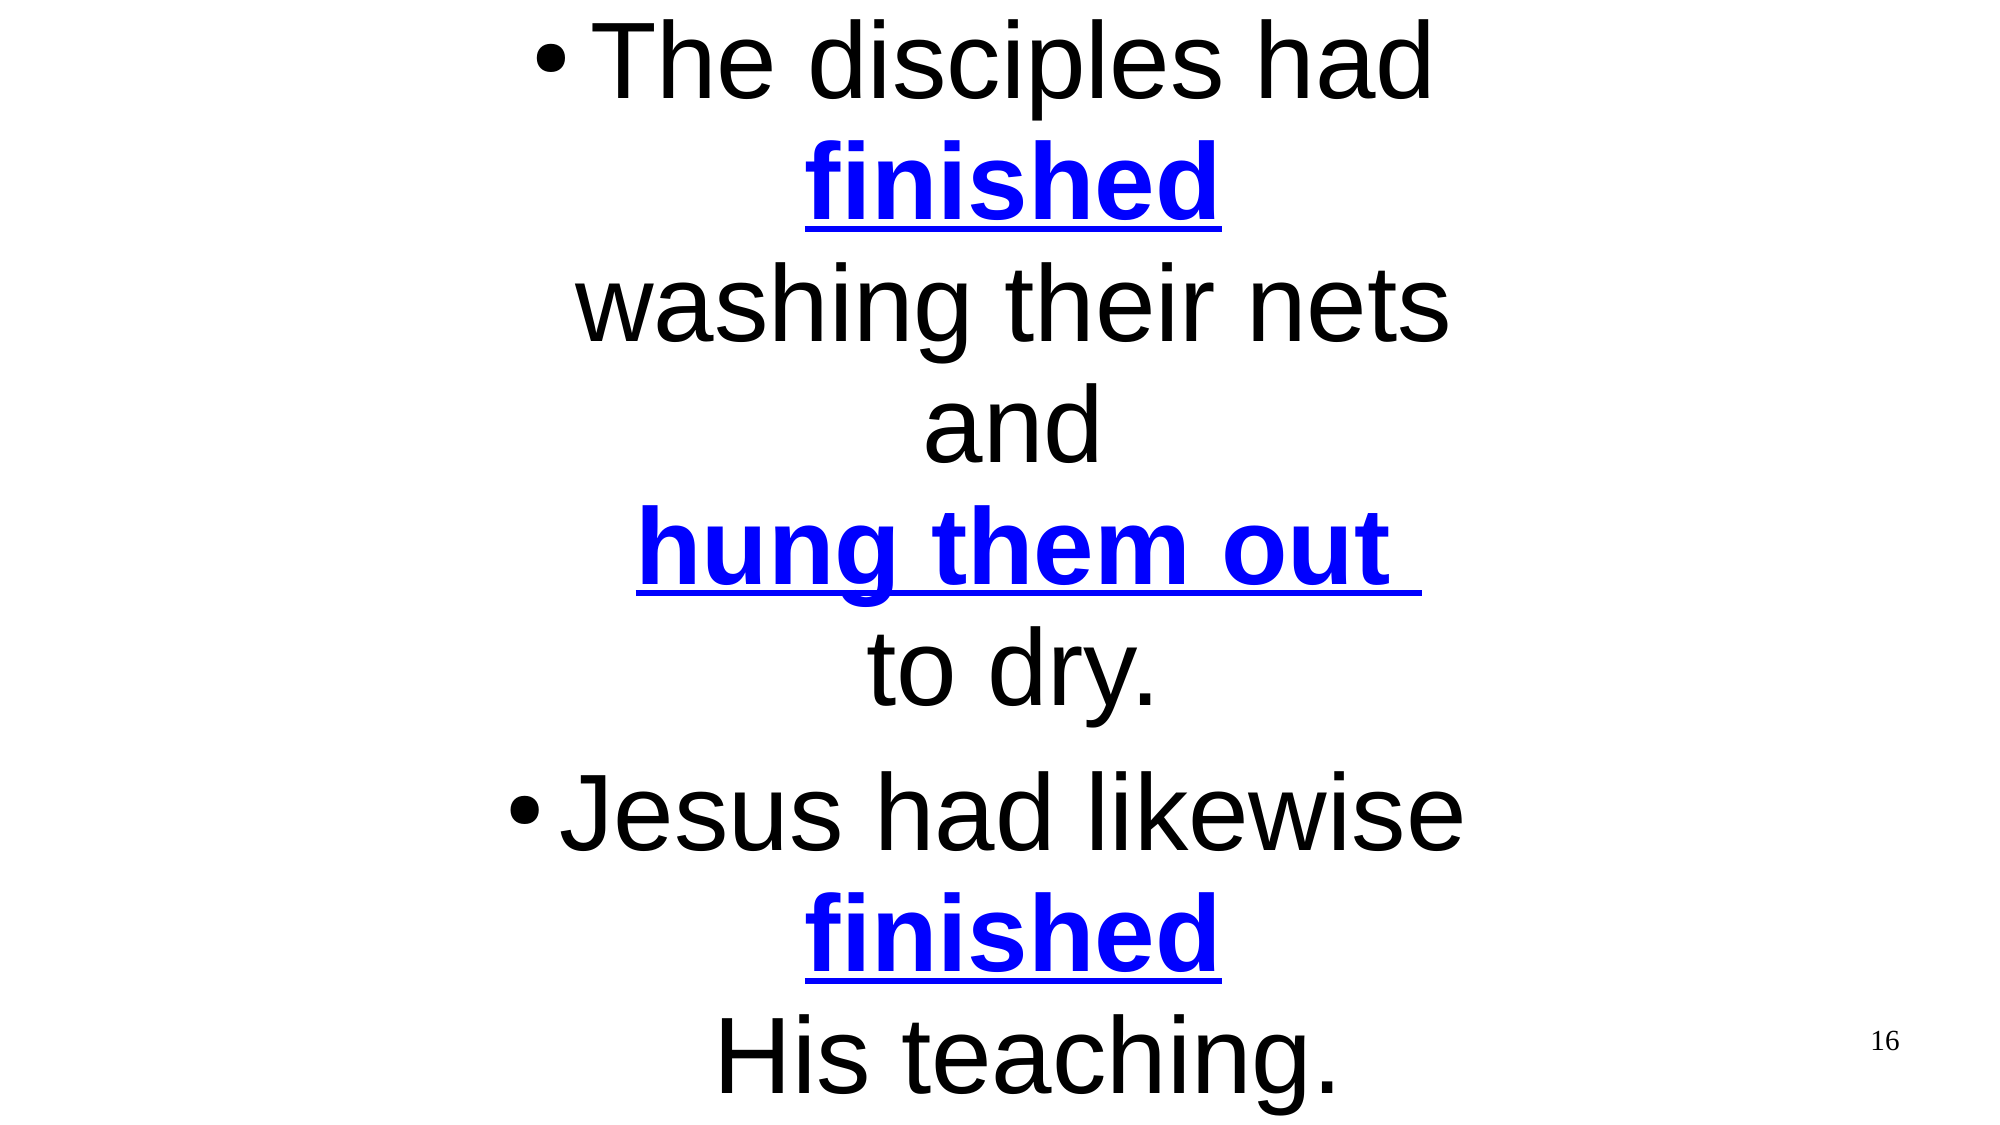

# The disciples had finished washing their nets and hung them out to dry.
Jesus had likewise
finished
His teaching.
16